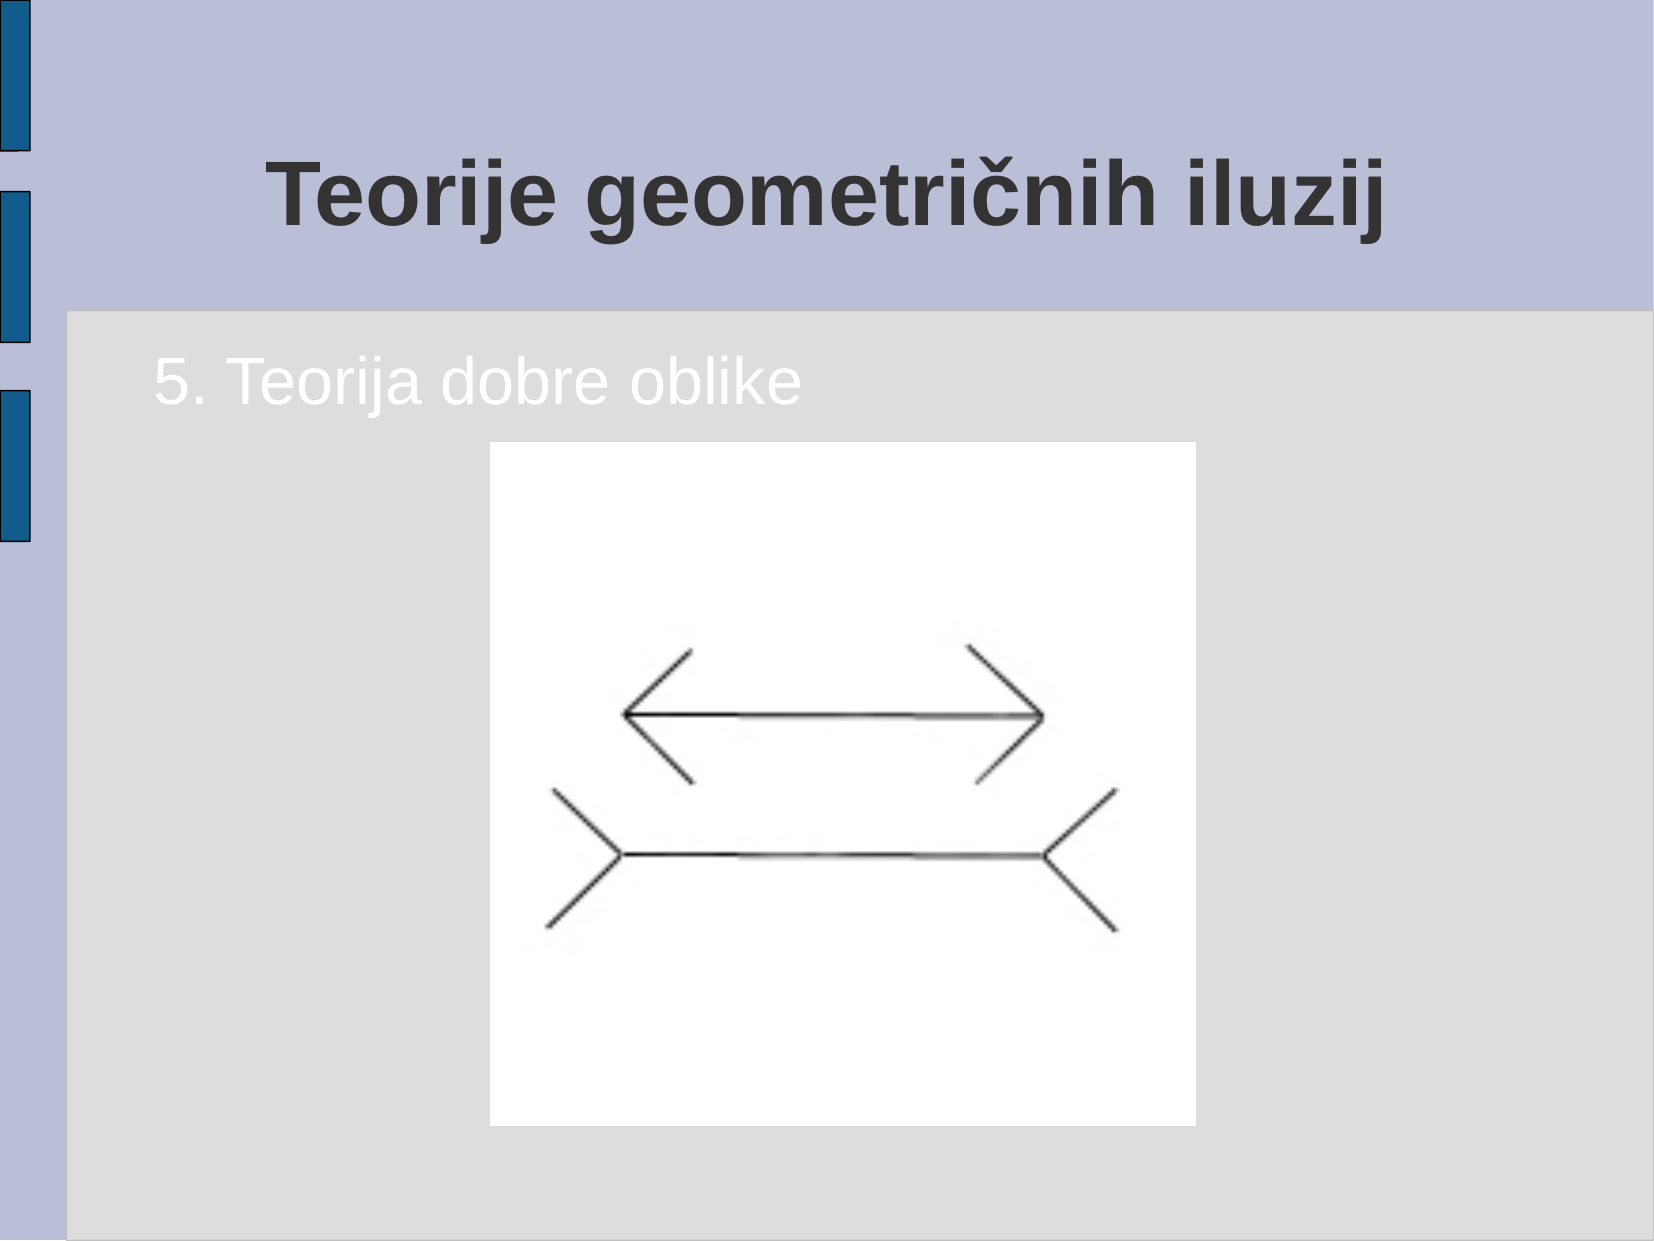

# Teorije geometričnih iluzij
5. Teorija dobre oblike